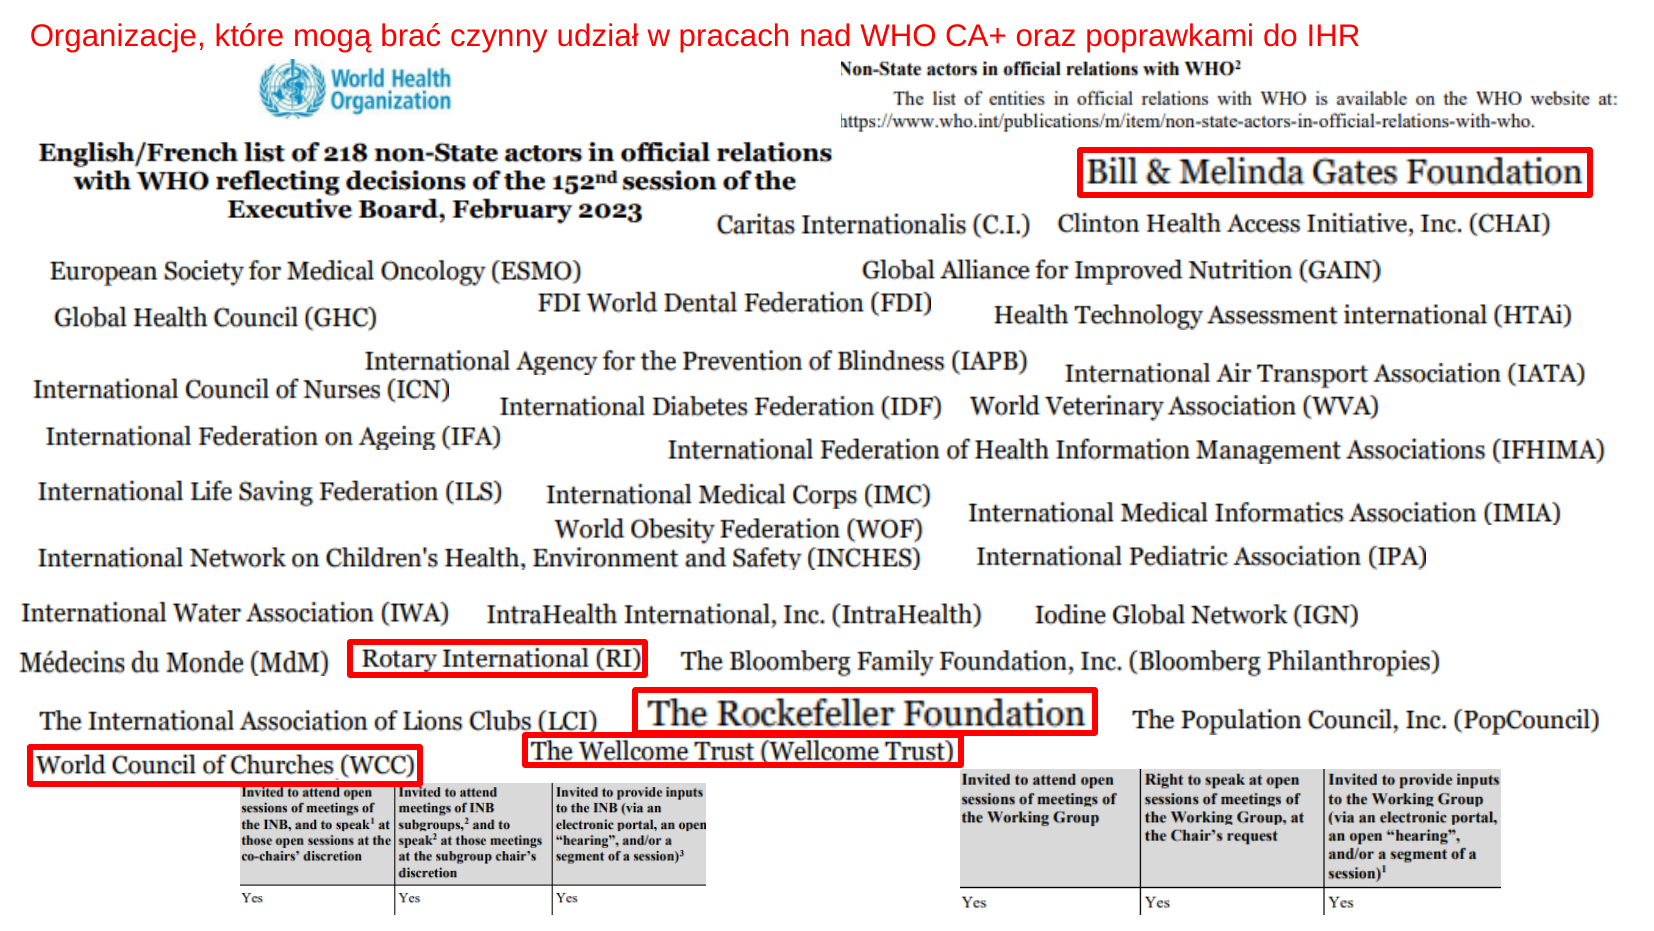

Organizacje, które mogą brać czynny udział w pracach nad WHO CA+ oraz poprawkami do IHR